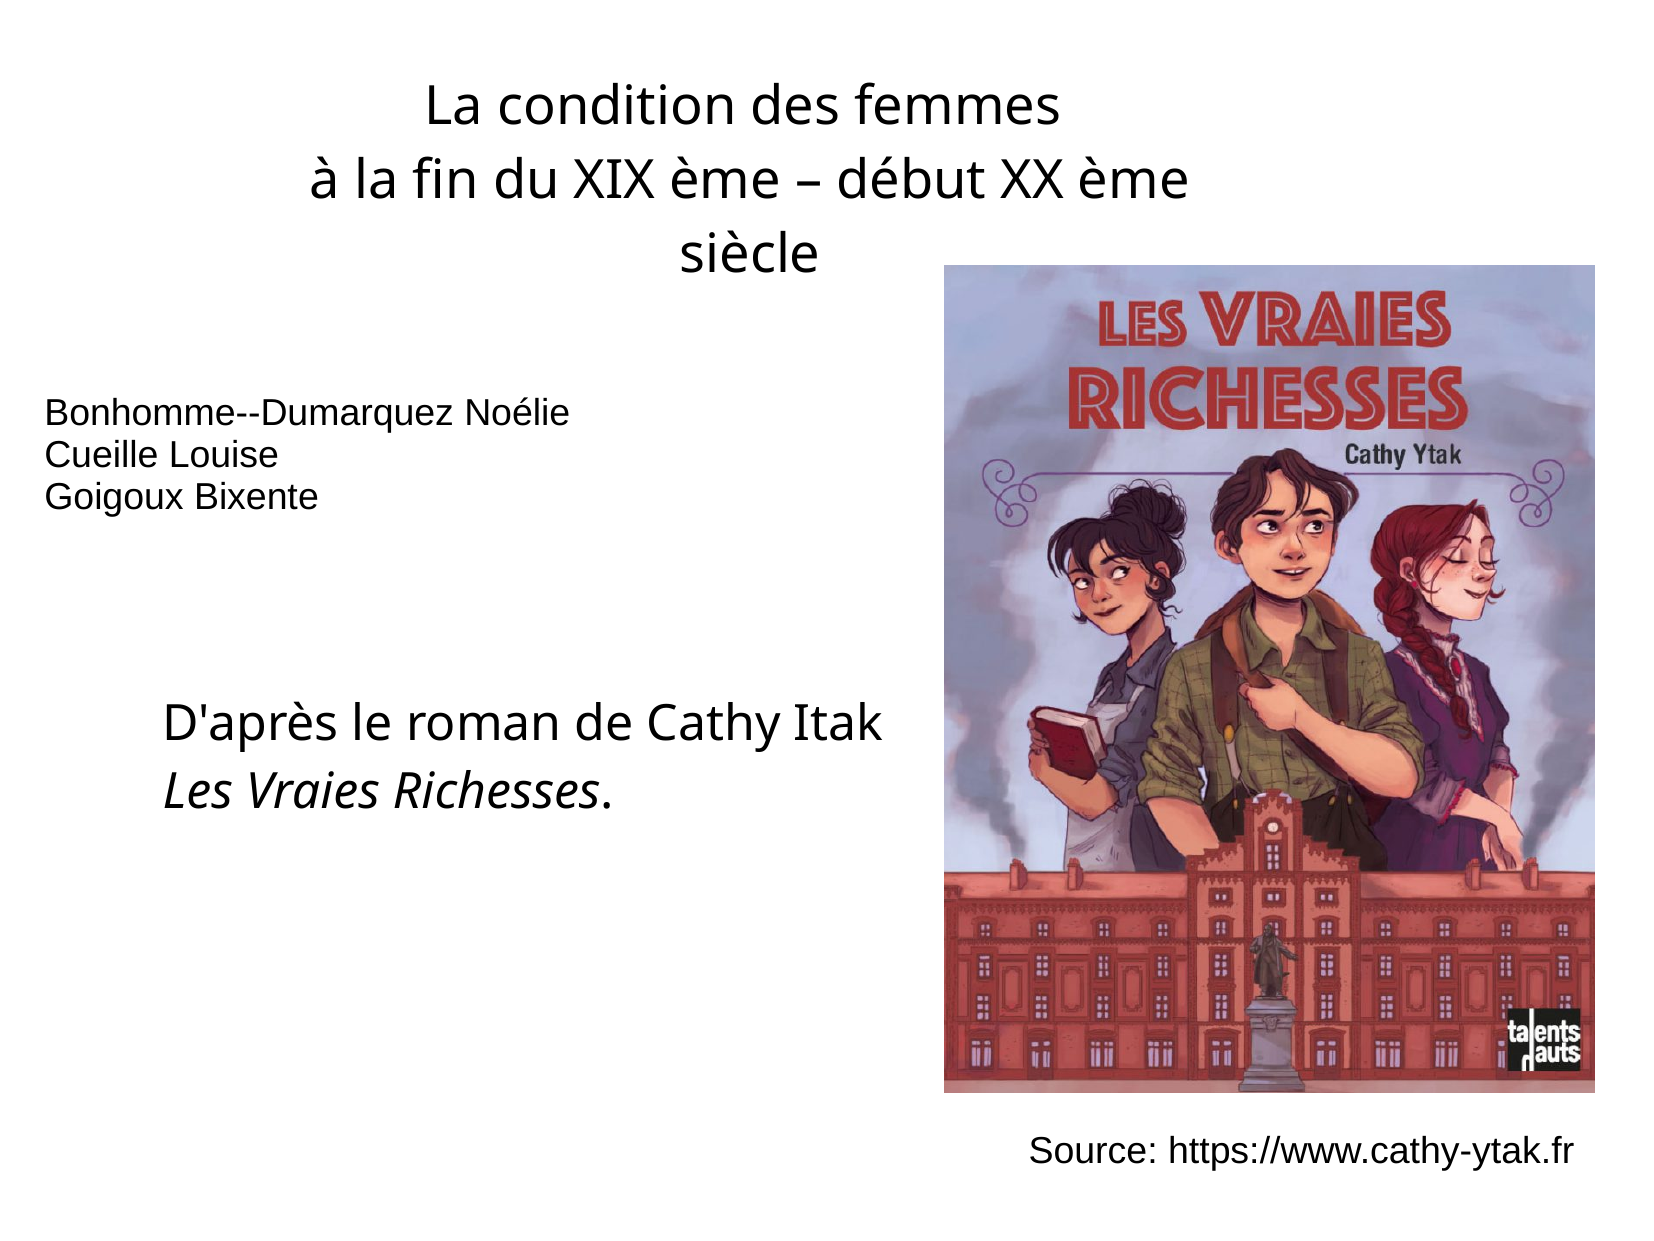

La condition des femmes
à la fin du XIX ème – début XX ème siècle
Bonhomme--Dumarquez Noélie
Cueille Louise
Goigoux Bixente
D'après le roman de Cathy Itak
Les Vraies Richesses.
Source: https://www.cathy-ytak.fr